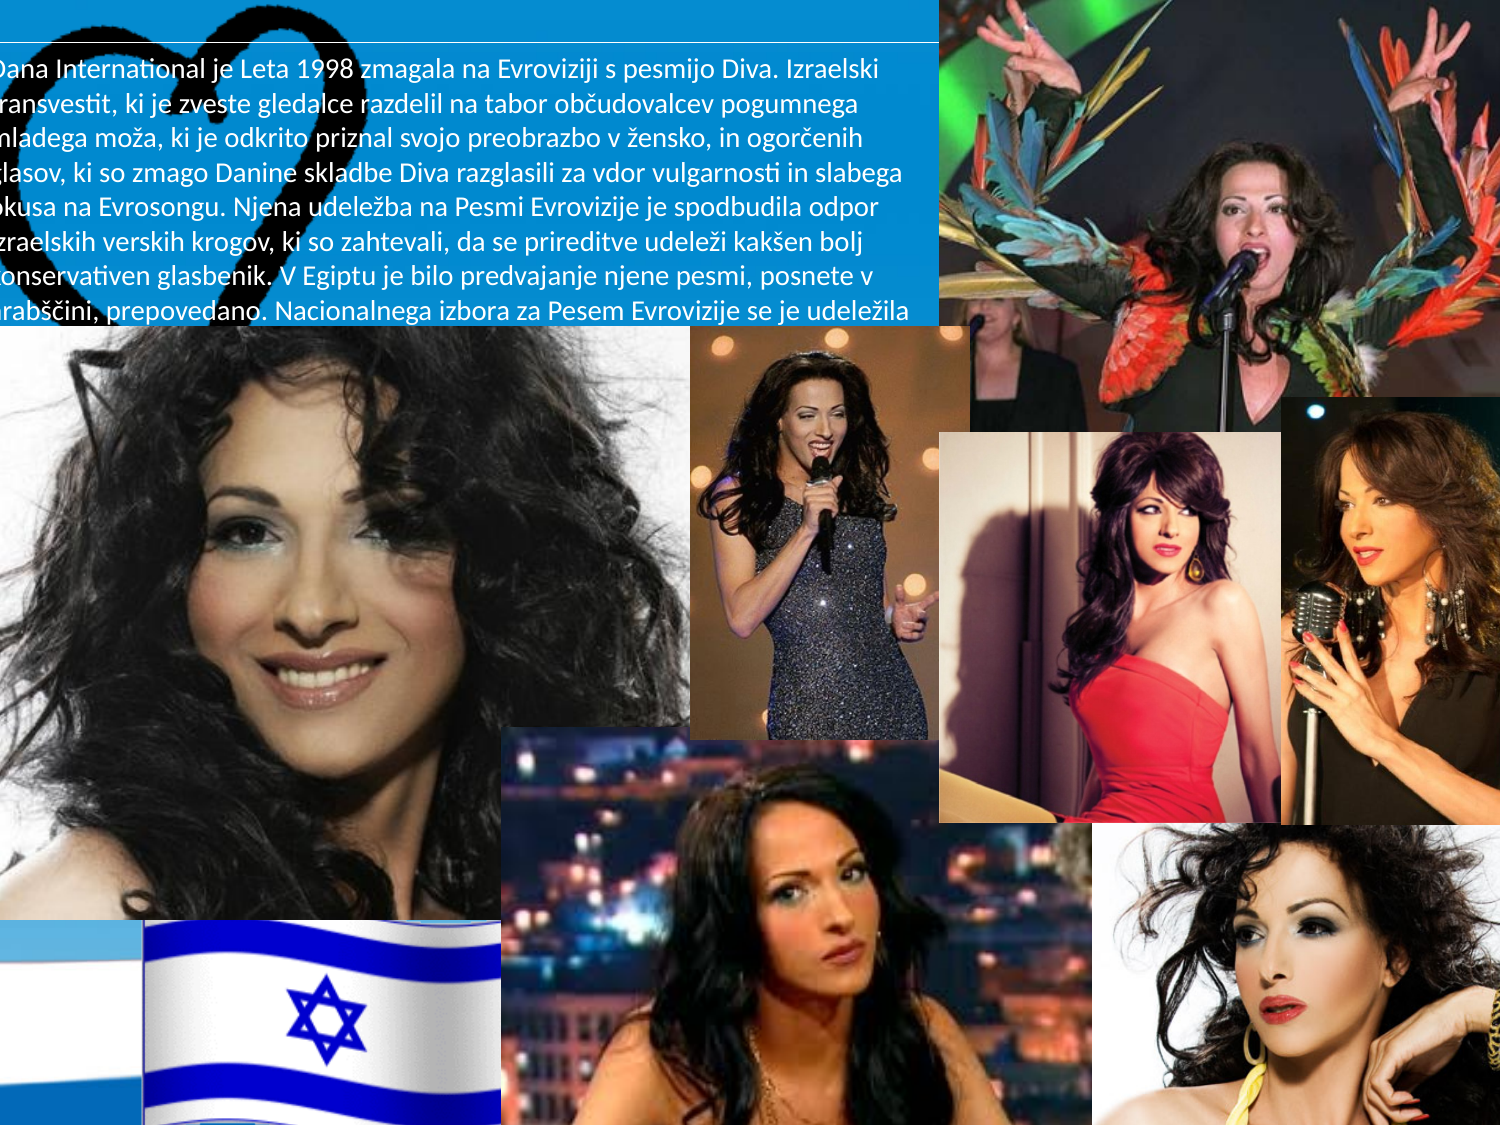

# Dana International je Leta 1998 zmagala na Evroviziji s pesmijo Diva. Izraelski transvestit, ki je zveste gledalce razdelil na tabor občudovalcev pogumnega mladega moža, ki je odkrito priznal svojo preobrazbo v žensko, in ogorčenih glasov, ki so zmago Danine skladbe Diva razglasili za vdor vulgarnosti in slabega okusa na Evrosongu. Njena udeležba na Pesmi Evrovizije je spodbudila odpor izraelskih verskih krogov, ki so zahtevali, da se prireditve udeleži kakšen bolj konservativen glasbenik. V Egiptu je bilo predvajanje njene pesmi, posnete v arabščini, prepovedano. Nacionalnega izbora za Pesem Evrovizije se je udeležila že leta 1995 s pesmijo Layla tov Europa, vendar je tedaj zasedla drugo mesto.